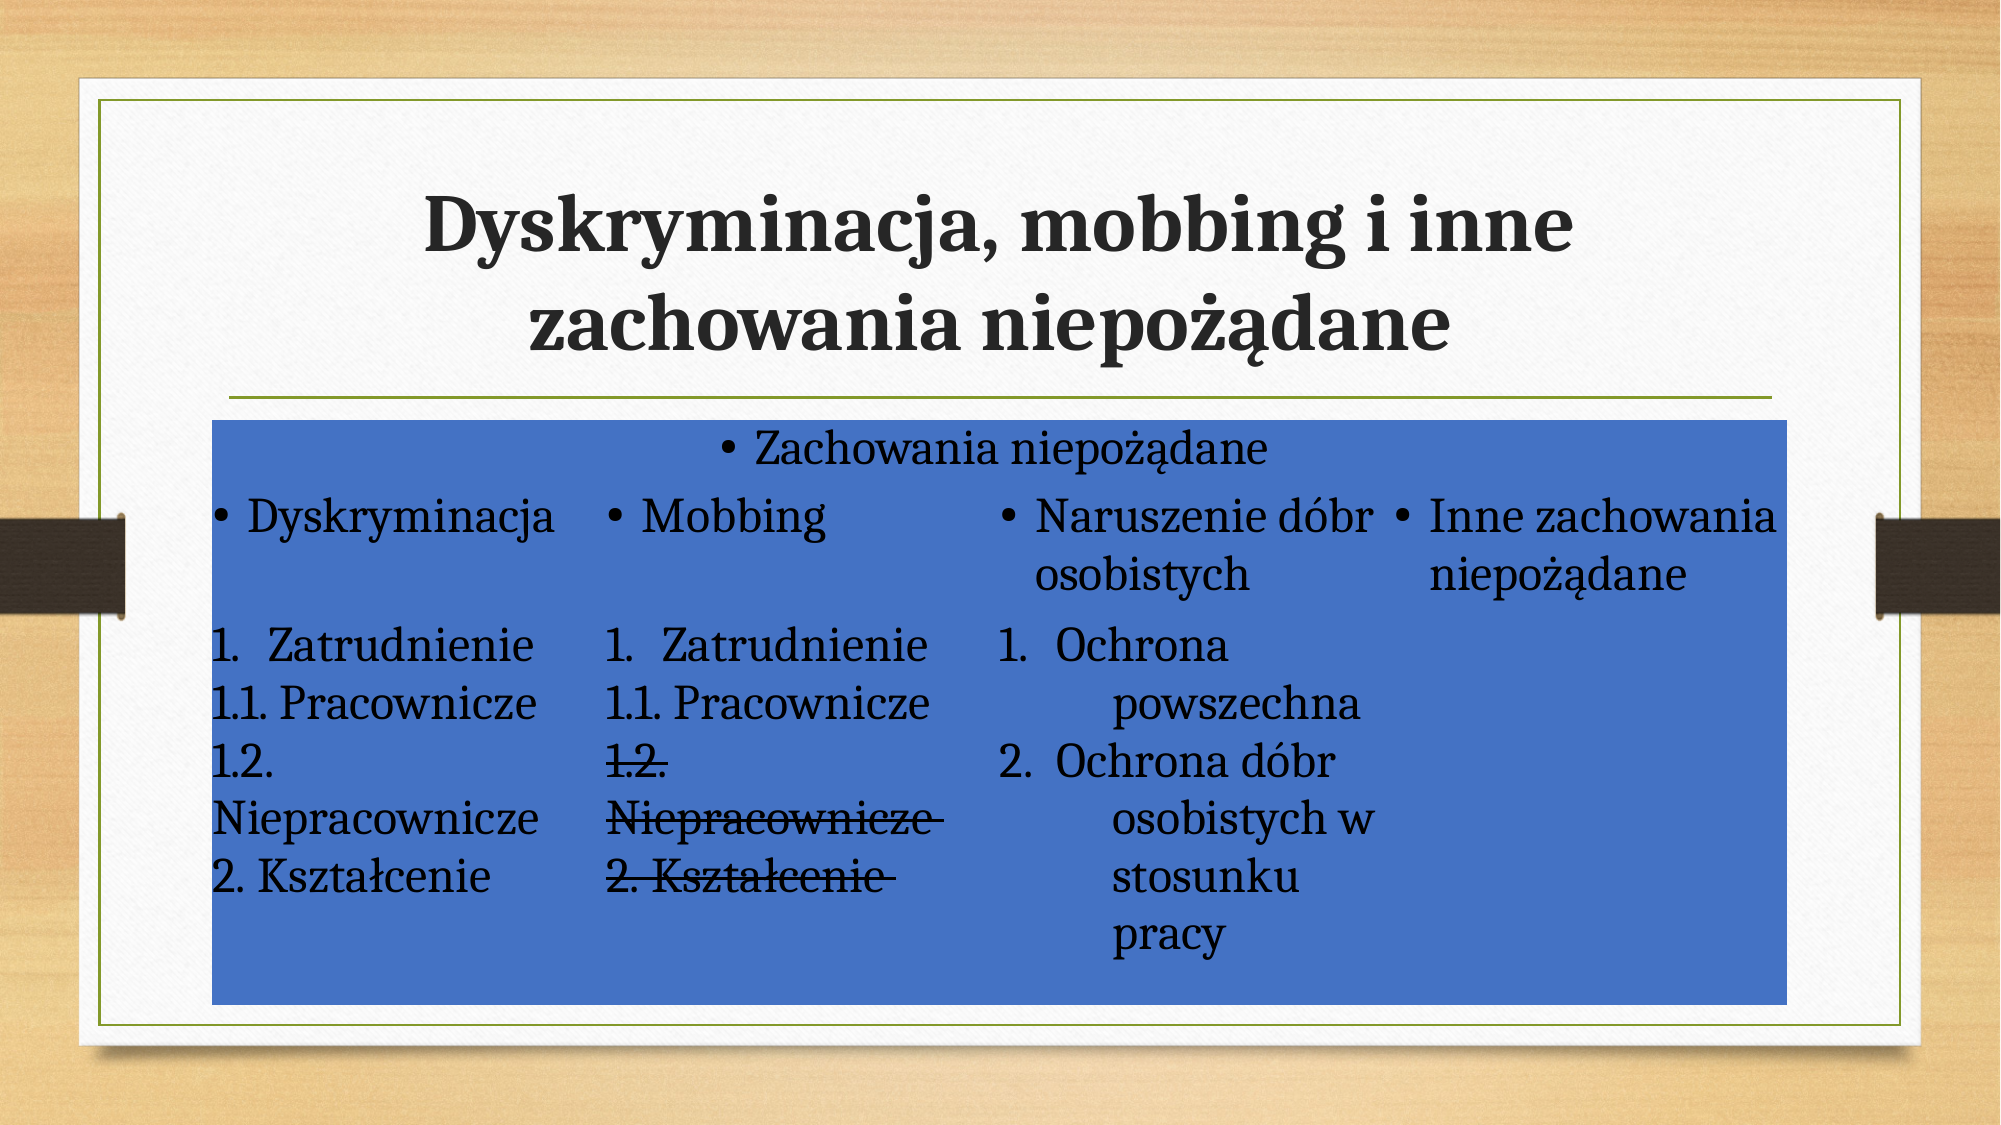

# Dyskryminacja, mobbing i inne zachowania niepożądane
| Zachowania niepożądane | | | |
| --- | --- | --- | --- |
| Dyskryminacja | Mobbing | Naruszenie dóbr osobistych | Inne zachowania niepożądane |
| Zatrudnienie 1.1. Pracownicze 1.2. Niepracownicze 2. Kształcenie | Zatrudnienie 1.1. Pracownicze 1.2. Niepracownicze 2. Kształcenie | Ochrona powszechna Ochrona dóbr osobistych w stosunku pracy | |